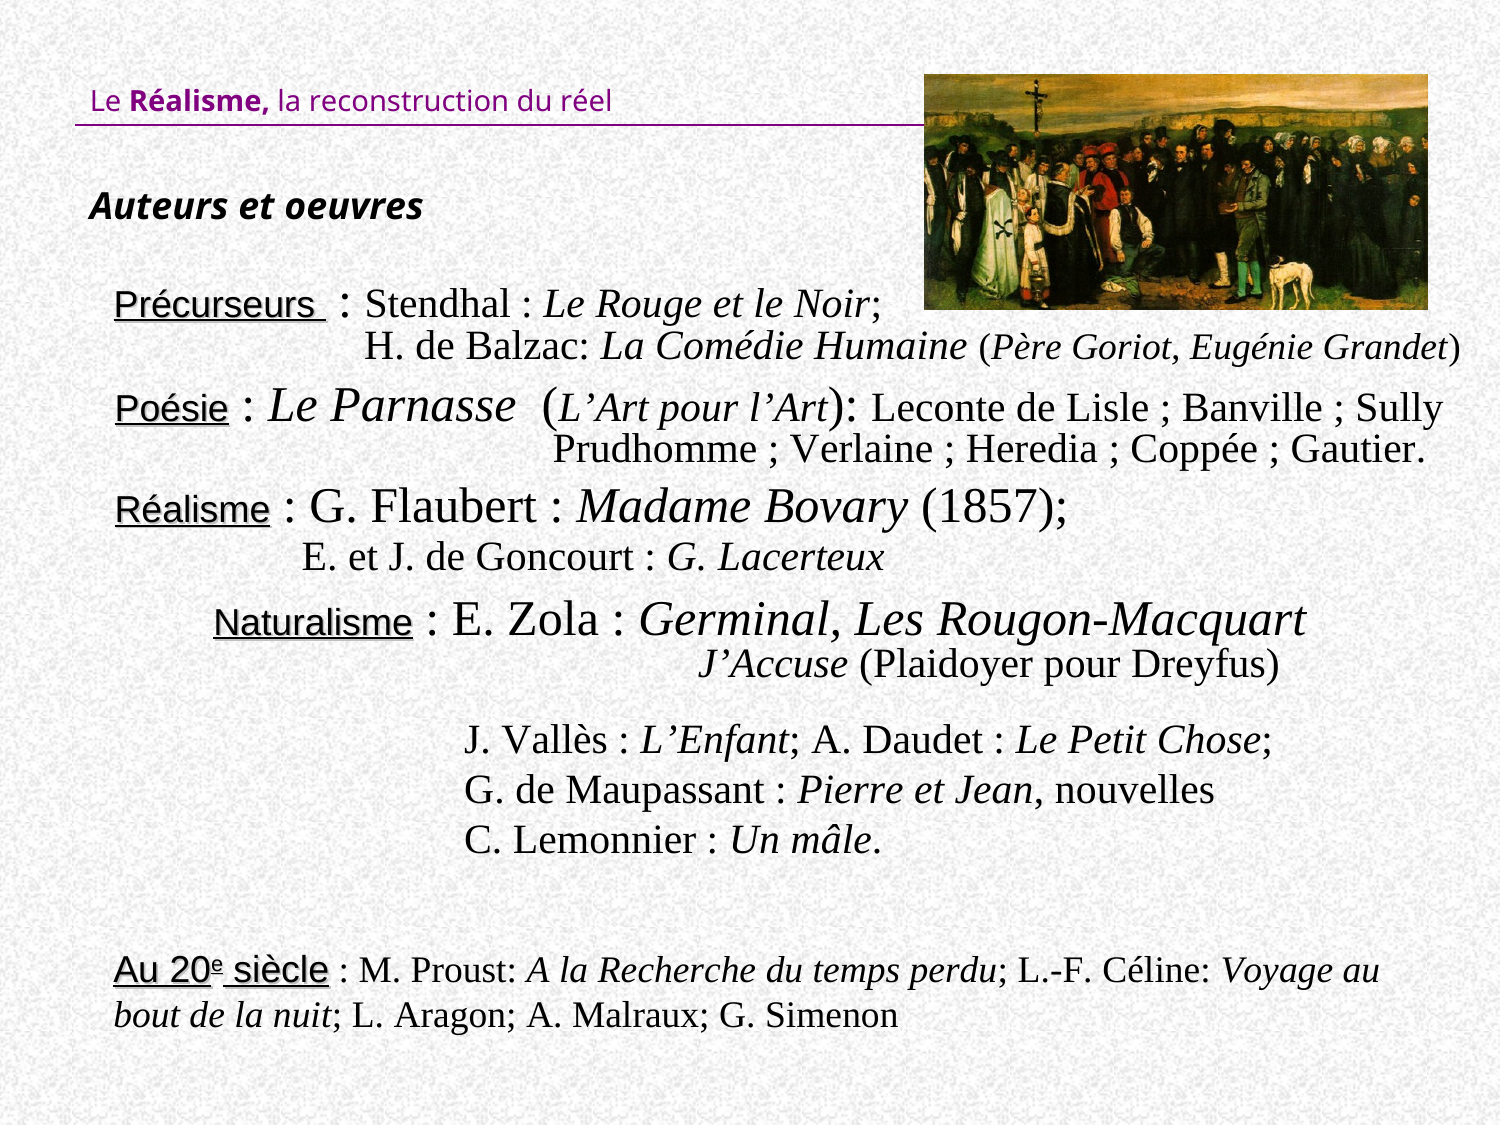

Le Réalisme, la reconstruction du réel
Auteurs et oeuvres
Précurseurs : Stendhal : Le Rouge et le Noir;
	H. de Balzac: La Comédie Humaine (Père Goriot, Eugénie Grandet)
Poésie : Le Parnasse (L’Art pour l’Art): Leconte de Lisle ; Banville ; Sully Prudhomme ; Verlaine ; Heredia ; Coppée ; Gautier.
Réalisme : G. Flaubert : Madame Bovary (1857);
	E. et J. de Goncourt : G. Lacerteux
Naturalisme : E. Zola : Germinal, Les Rougon-Macquart
		J’Accuse (Plaidoyer pour Dreyfus)
	J. Vallès : L’Enfant; A. Daudet : Le Petit Chose;
	G. de Maupassant : Pierre et Jean, nouvelles
	C. Lemonnier : Un mâle.
Au 20e siècle : M. Proust: A la Recherche du temps perdu; L.-F. Céline: Voyage au bout de la nuit; L. Aragon; A. Malraux; G. Simenon